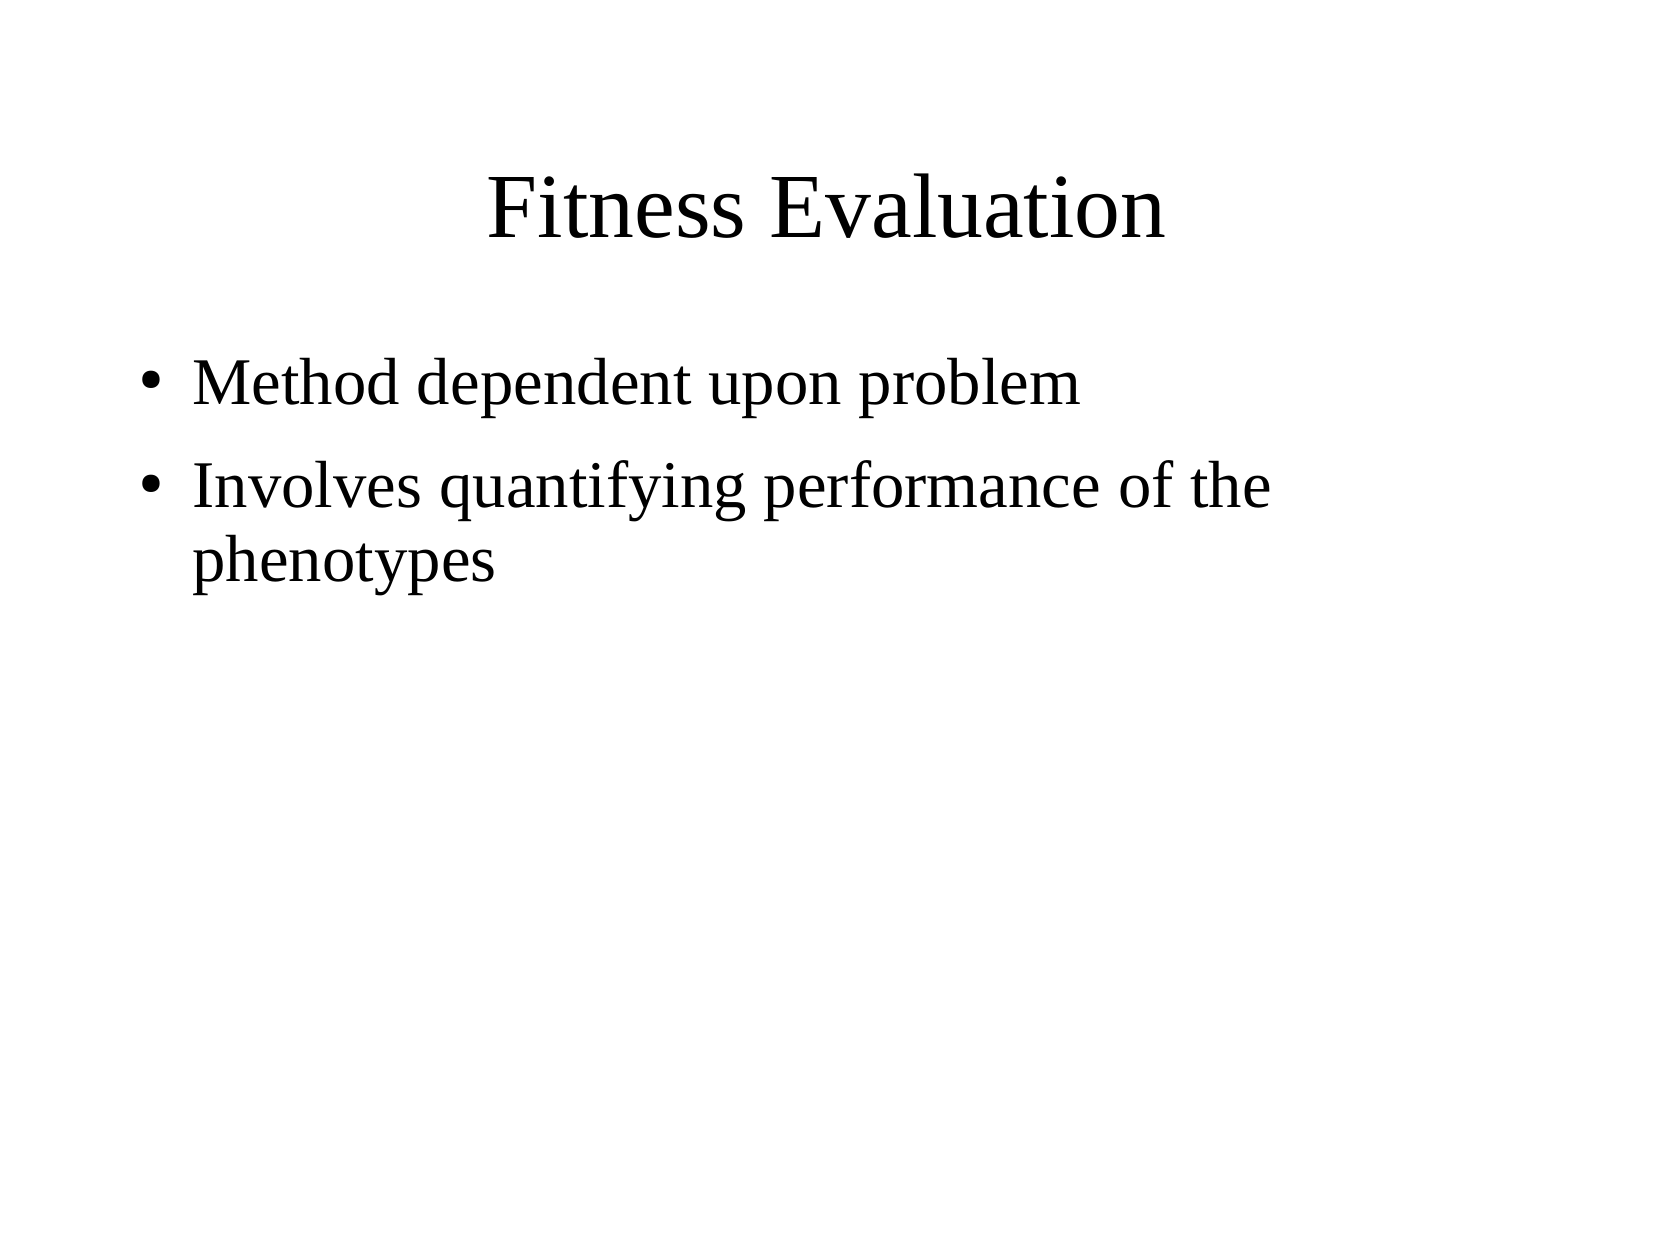

# Fitness Evaluation
Method dependent upon problem
Involves quantifying performance of the phenotypes